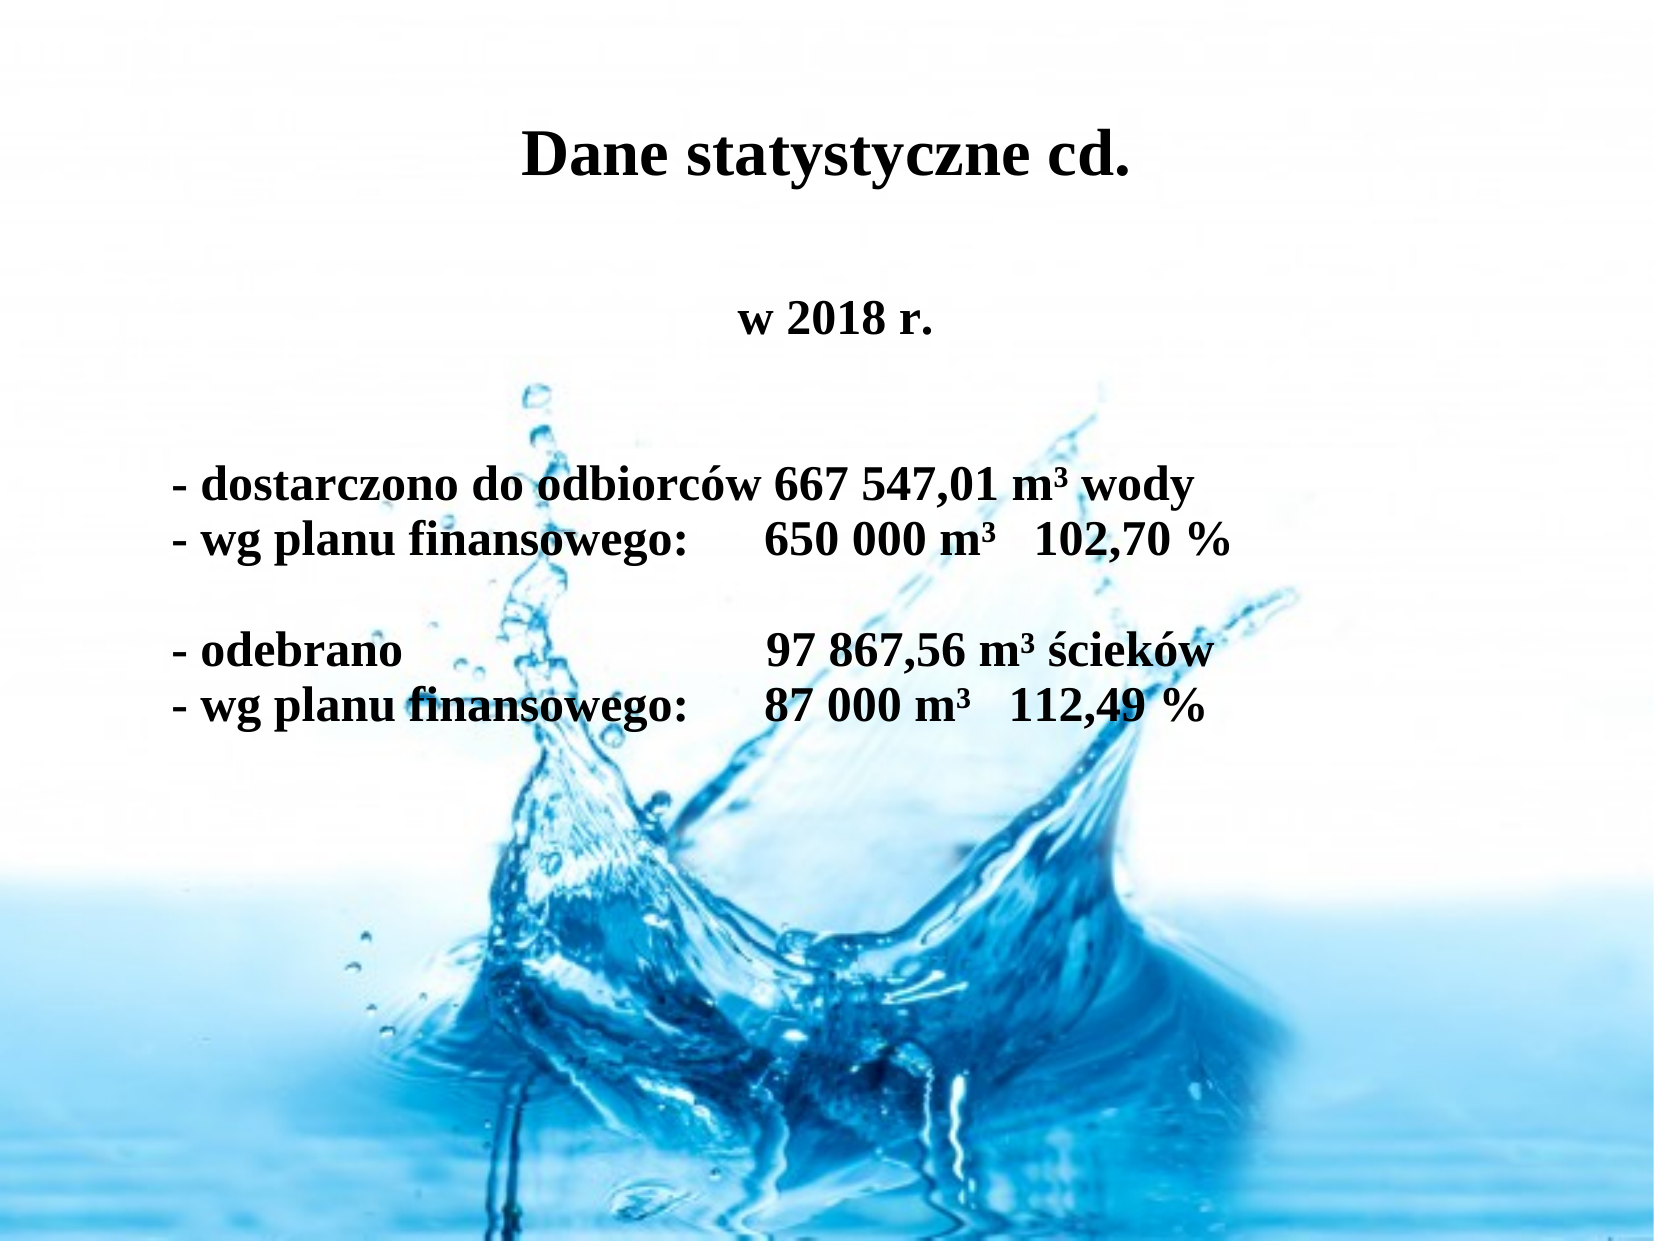

# Dane statystyczne cd.
w 2018 r.
- dostarczono do odbiorców 667 547,01 m³ wody
- wg planu finansowego: 650 000 m³ 102,70 %
- odebrano 					 97 867,56 m³ ścieków
- wg planu finansowego: 87 000 m³ 112,49 %